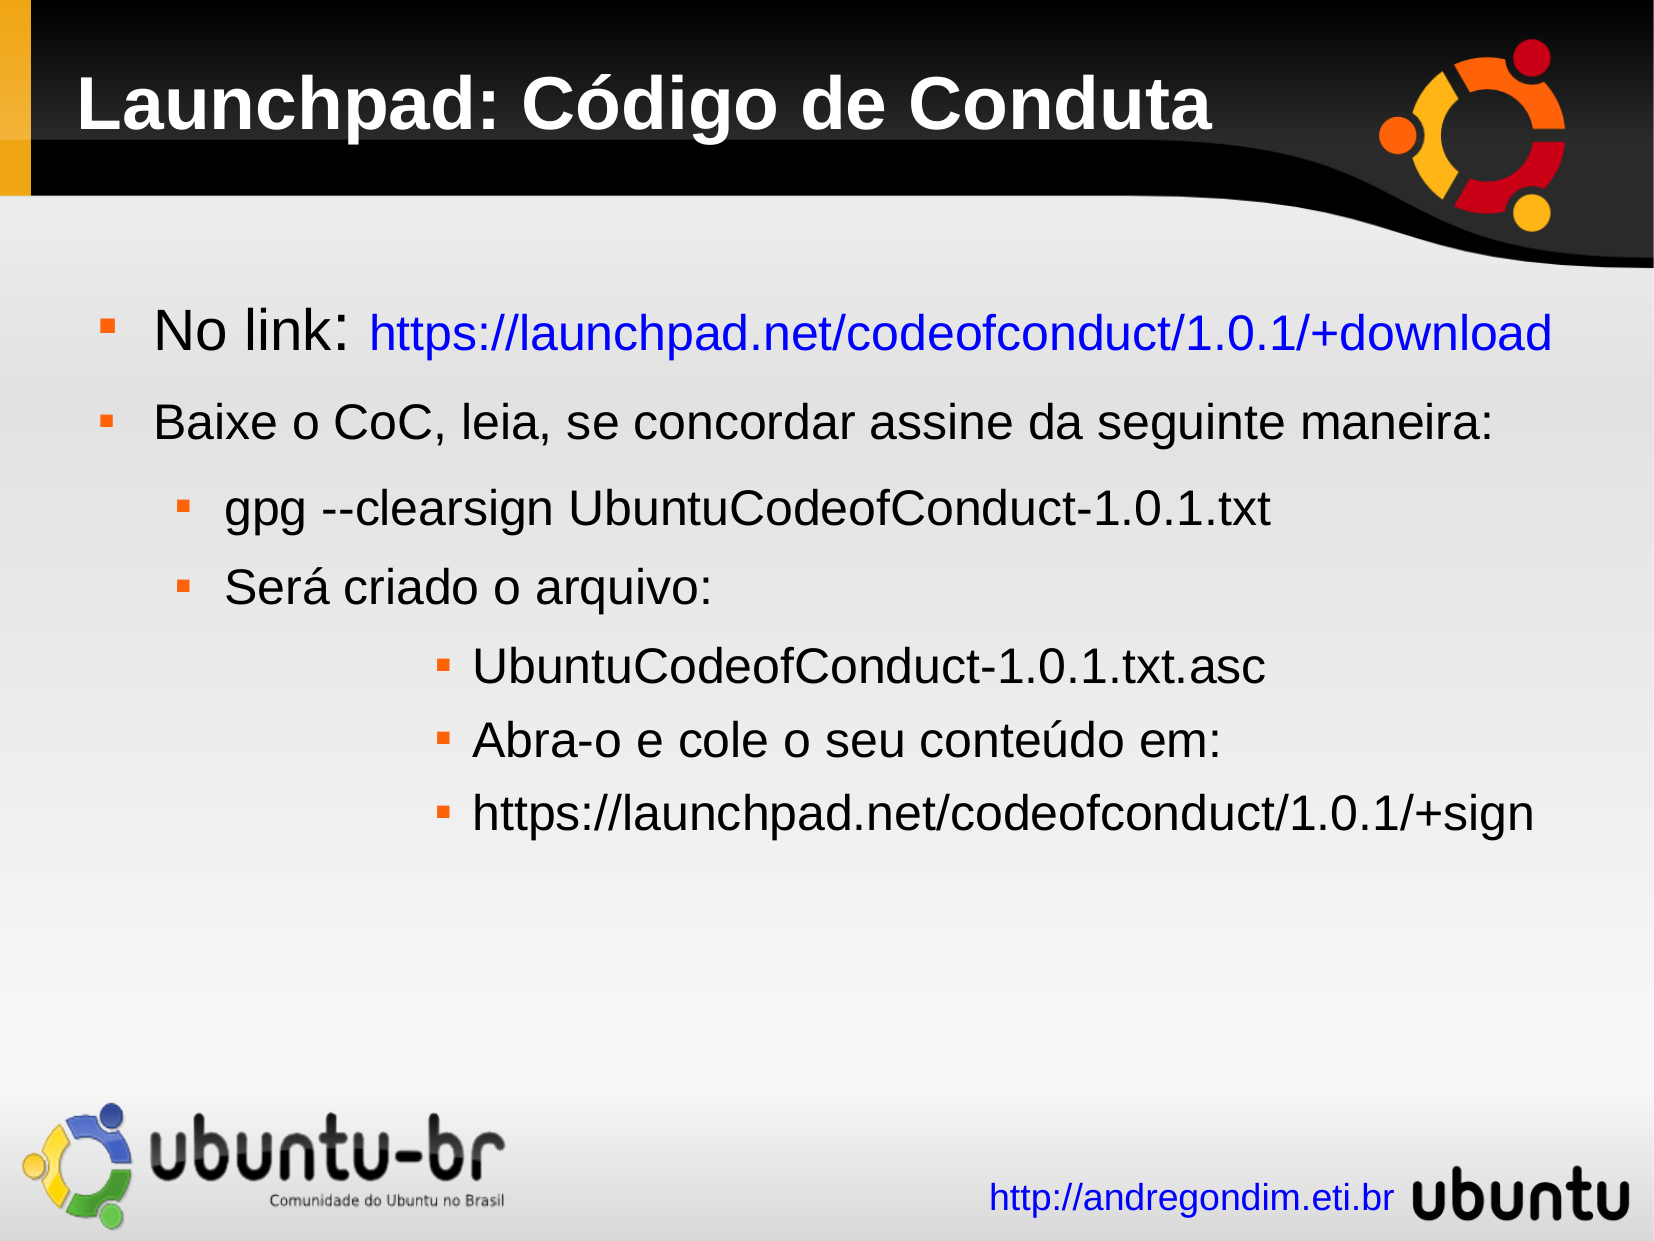

# Launchpad: Código de Conduta
No link: https://launchpad.net/codeofconduct/1.0.1/+download
Baixe o CoC, leia, se concordar assine da seguinte maneira:
gpg --clearsign UbuntuCodeofConduct-1.0.1.txt
Será criado o arquivo:
UbuntuCodeofConduct-1.0.1.txt.asc
Abra-o e cole o seu conteúdo em:
https://launchpad.net/codeofconduct/1.0.1/+sign